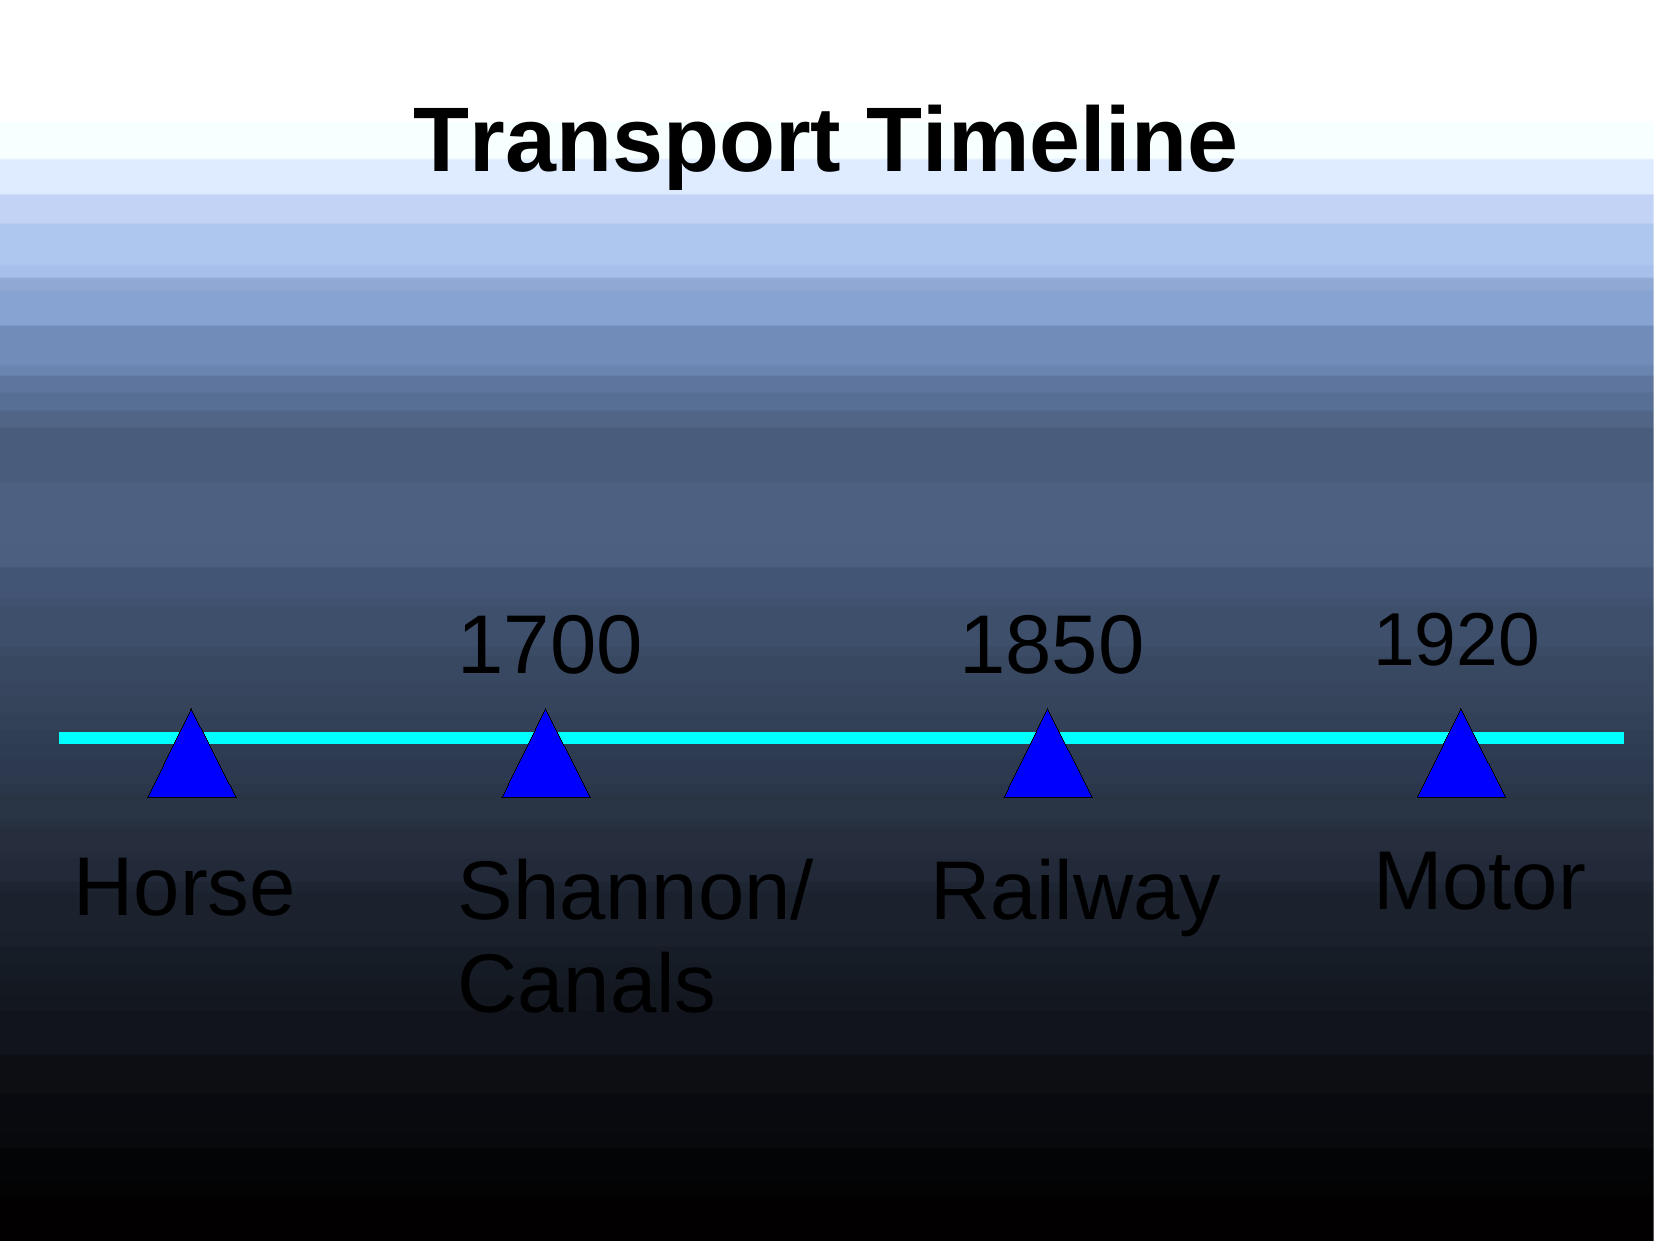

# Transport Timeline
1700
1850
1920
Motor
Horse
Shannon/
Canals
Railway